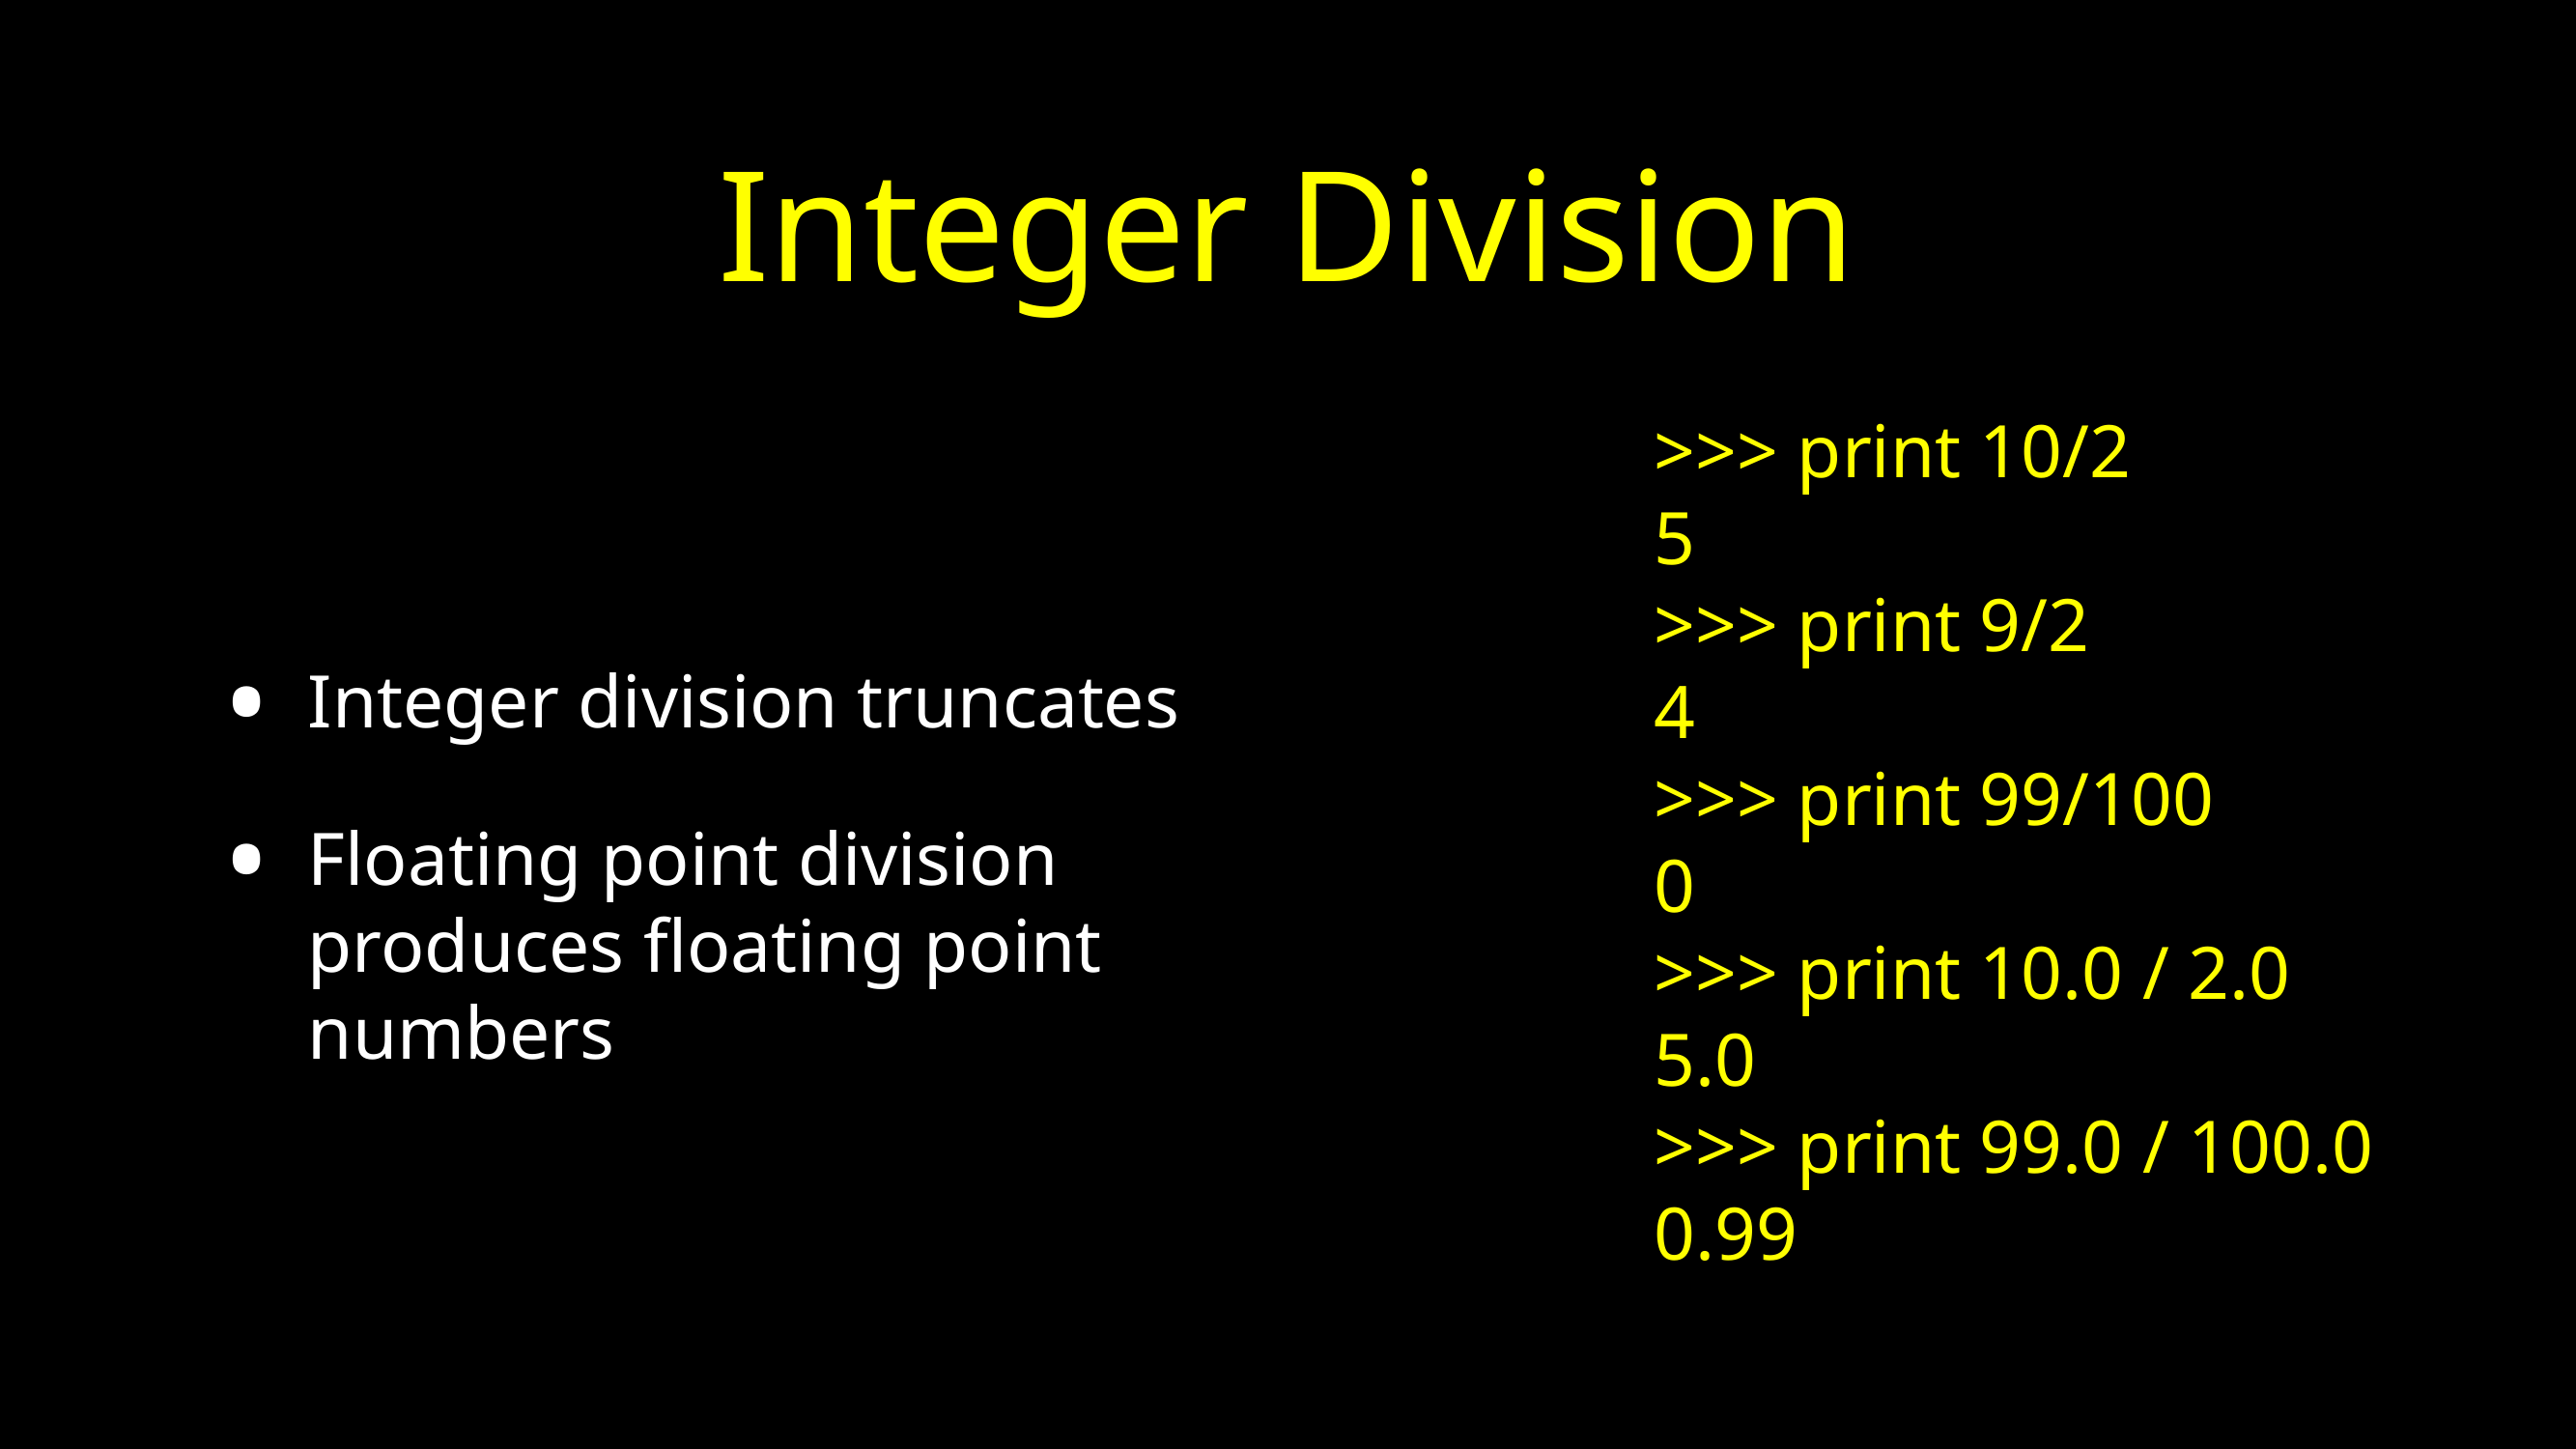

# Integer Division
>>> print 10/2
5
>>> print 9/2
4
>>> print 99/100
0
>>> print 10.0 / 2.0
5.0
>>> print 99.0 / 100.0
0.99
Integer division truncates
Floating point division produces floating point numbers